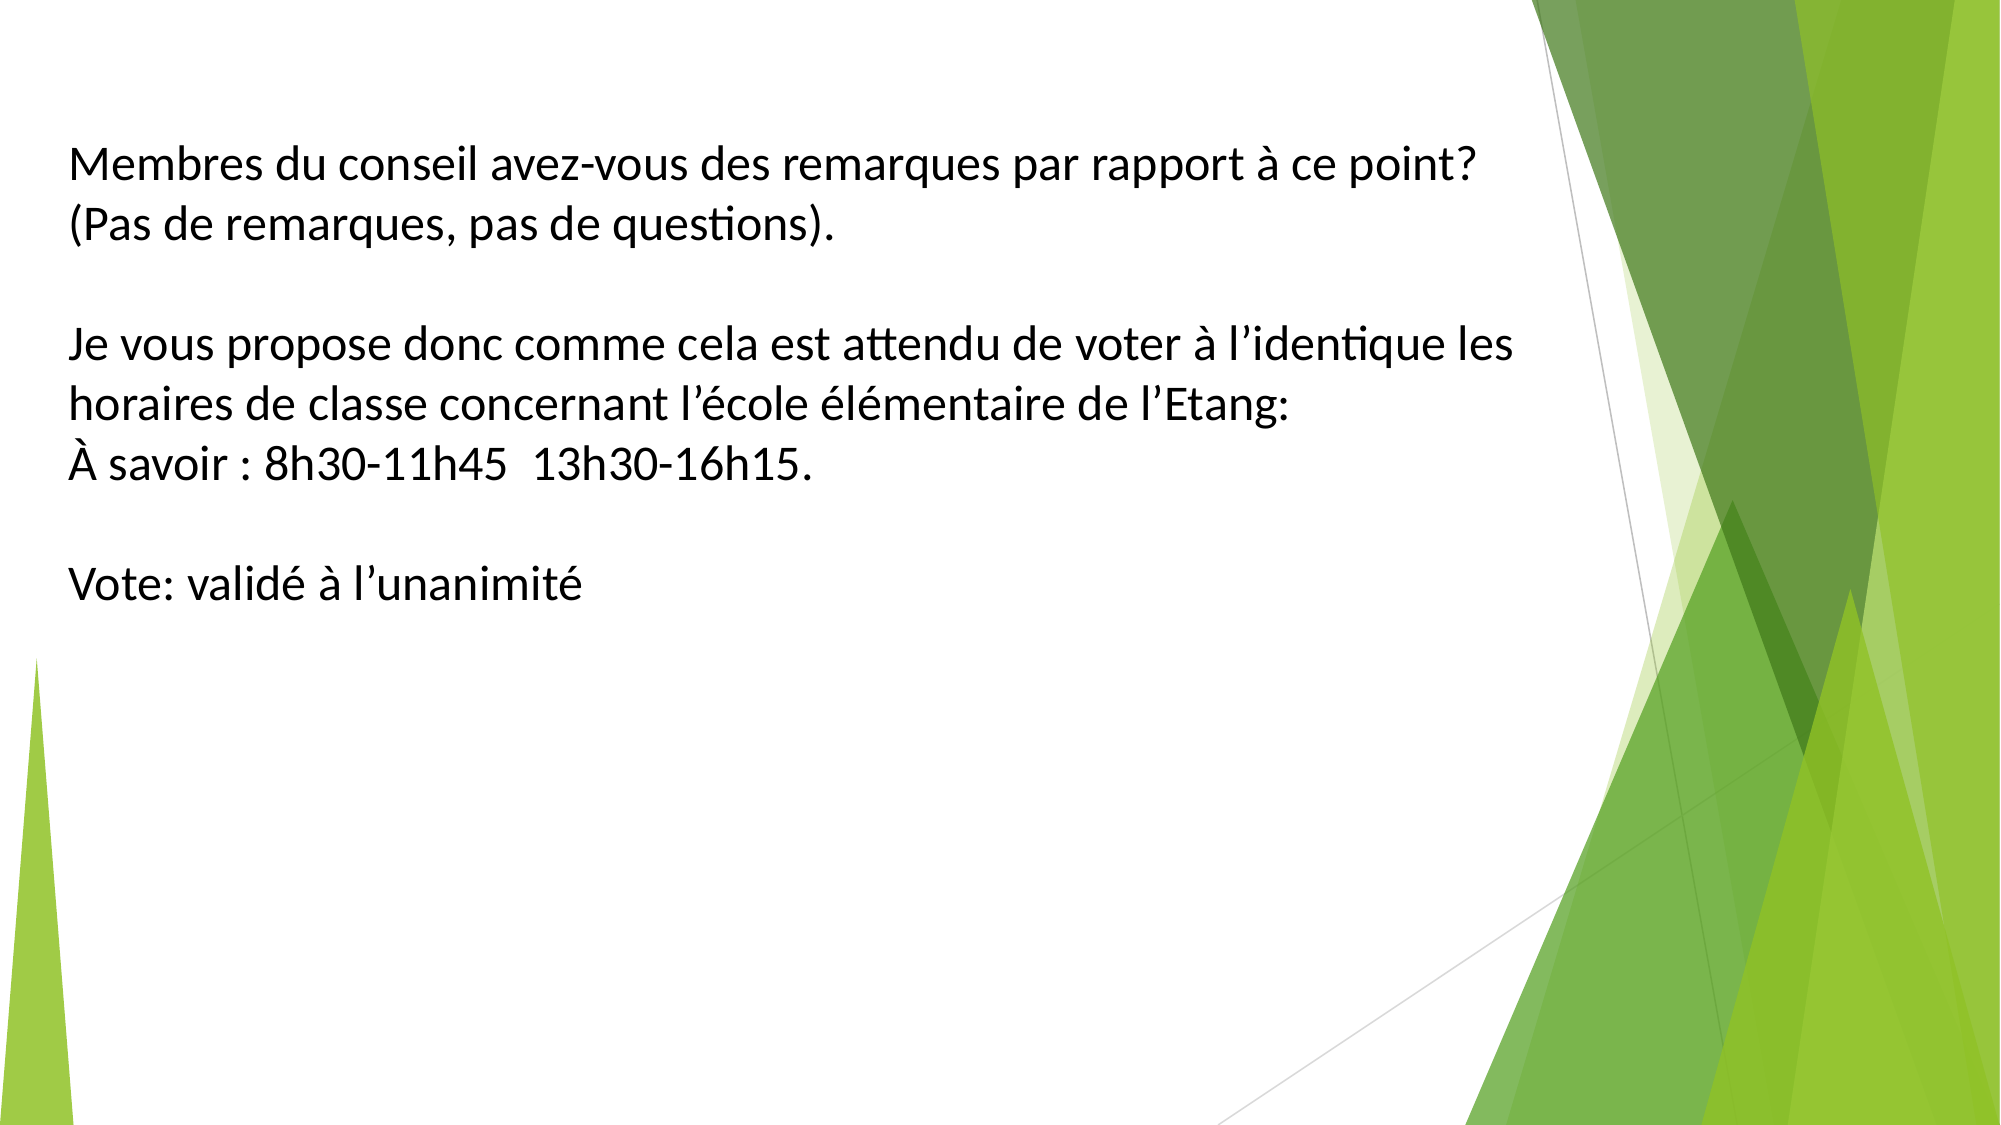

Membres du conseil avez-vous des remarques par rapport à ce point?
(Pas de remarques, pas de questions).
Je vous propose donc comme cela est attendu de voter à l’identique les horaires de classe concernant l’école élémentaire de l’Etang:
À savoir : 8h30-11h45 13h30-16h15.
Vote: validé à l’unanimité